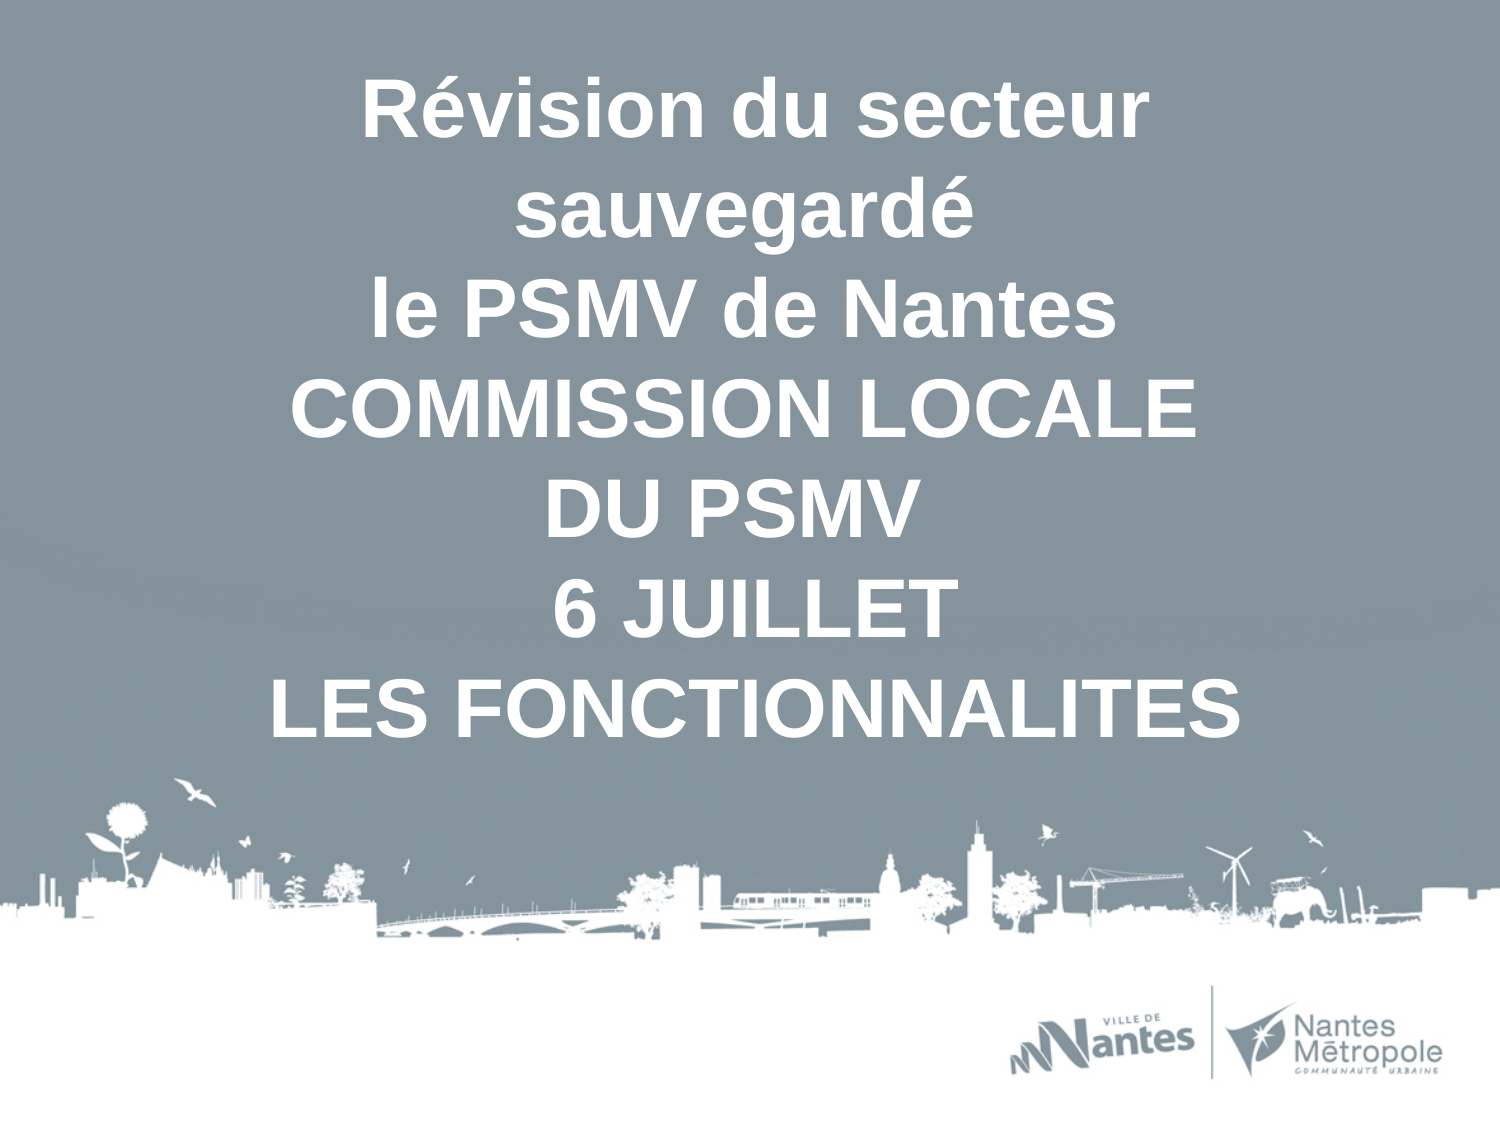

# Révision du secteur sauvegardé le PSMV de Nantes COMMISSION LOCALE DU PSMV 6 JUILLET LES FONCTIONNALITES